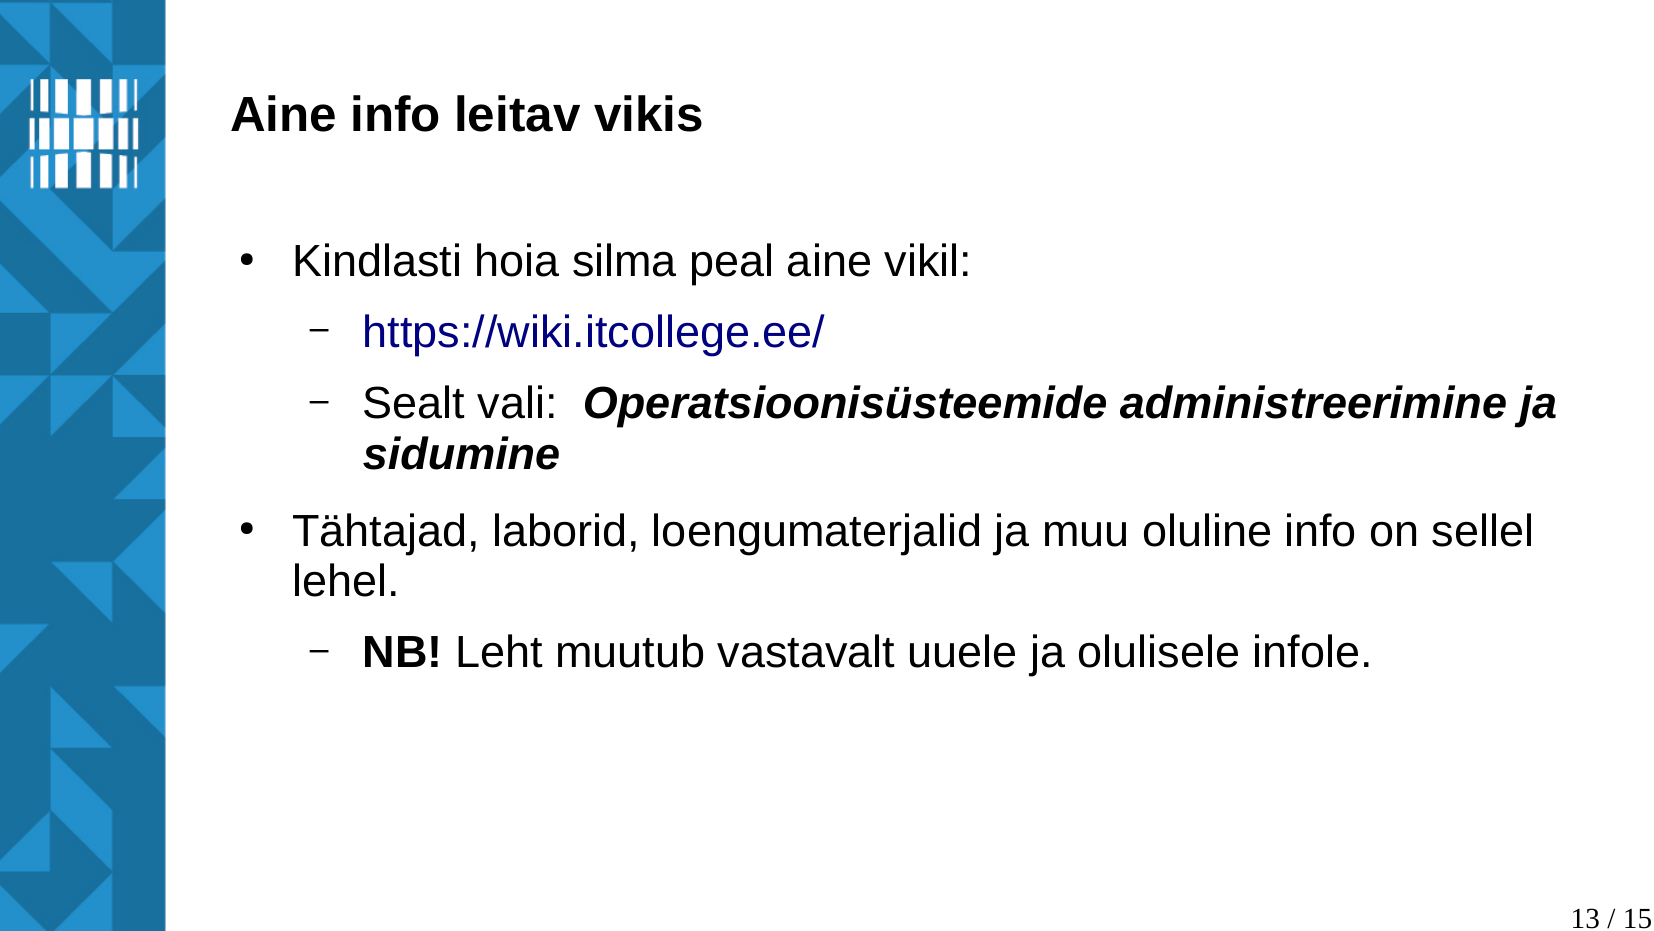

# Aine info leitav vikis
Kindlasti hoia silma peal aine vikil:
https://wiki.itcollege.ee/
Sealt vali: Operatsioonisüsteemide administreerimine ja sidumine
Tähtajad, laborid, loengumaterjalid ja muu oluline info on sellel lehel.
NB! Leht muutub vastavalt uuele ja olulisele infole.
13